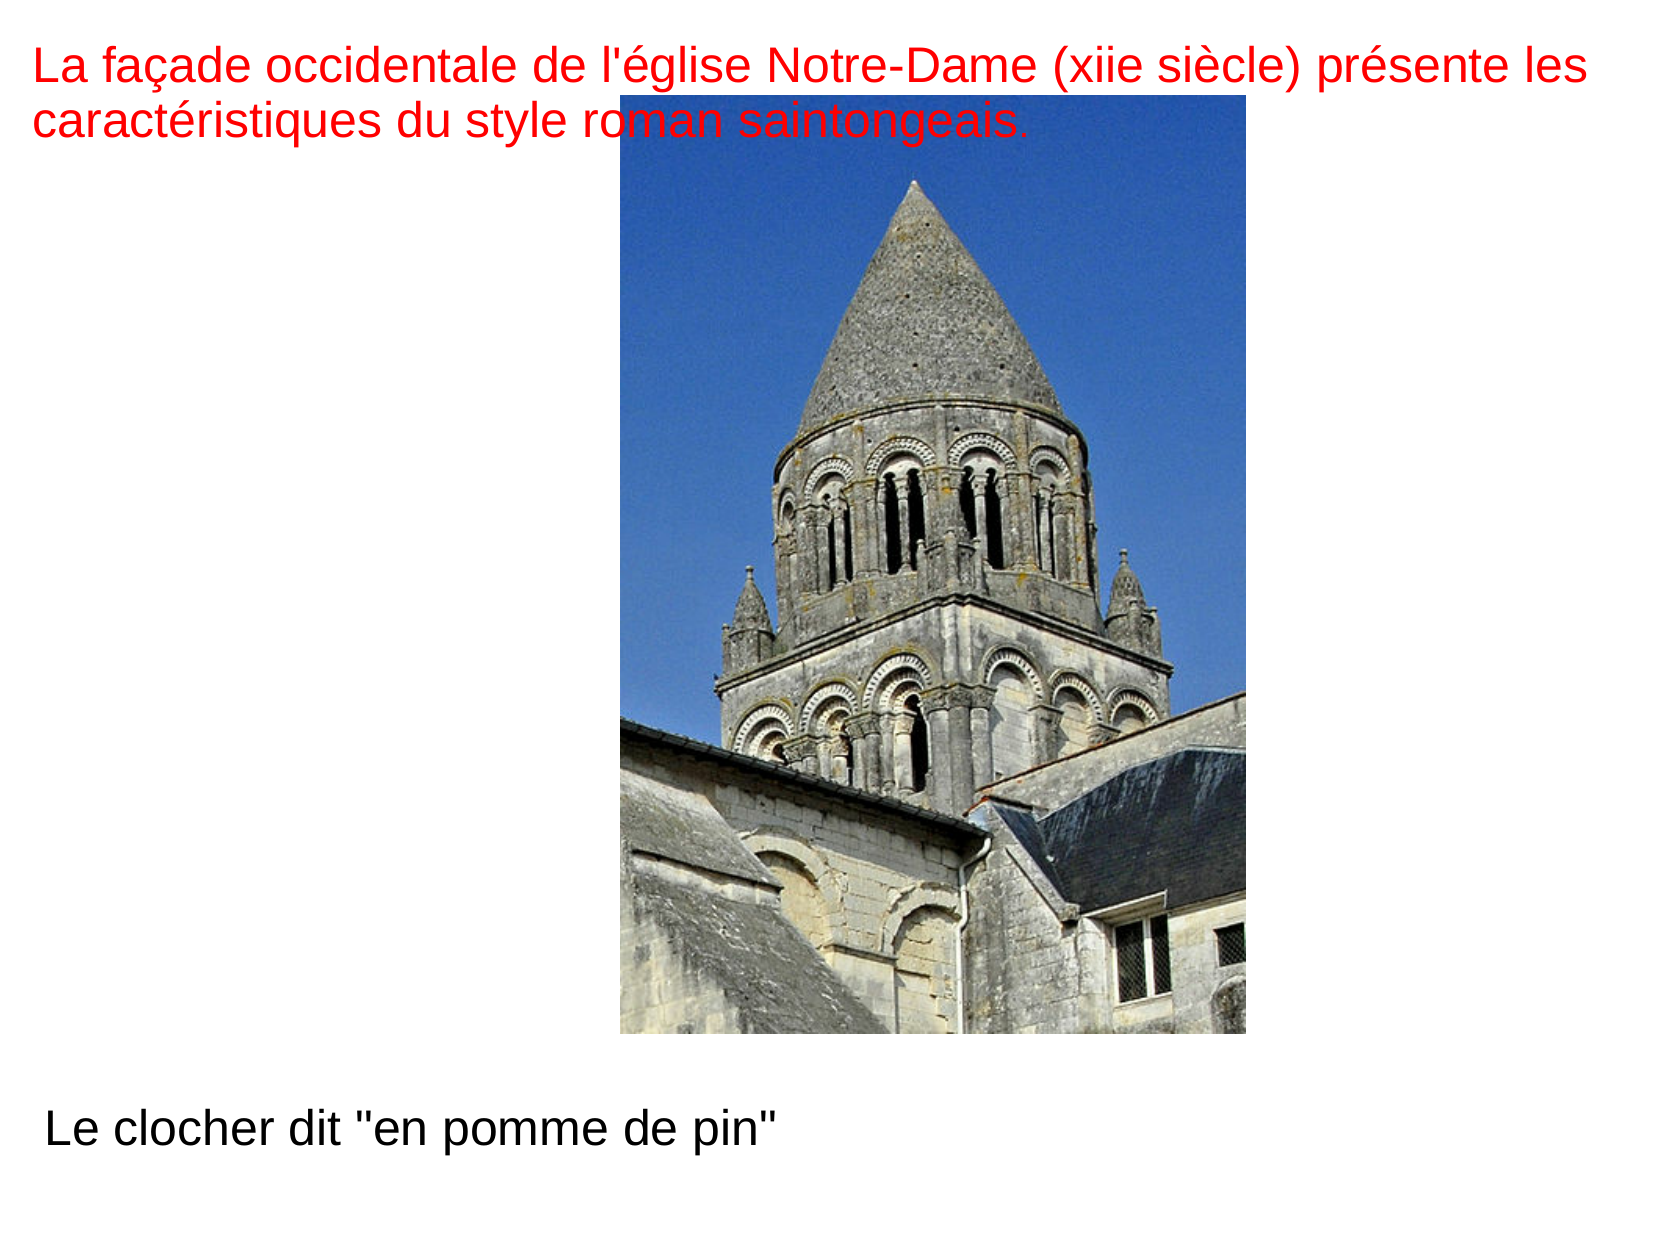

La façade occidentale de l'église Notre-Dame (xiie siècle) présente les caractéristiques du style roman saintongeais.
Le clocher dit "en pomme de pin"